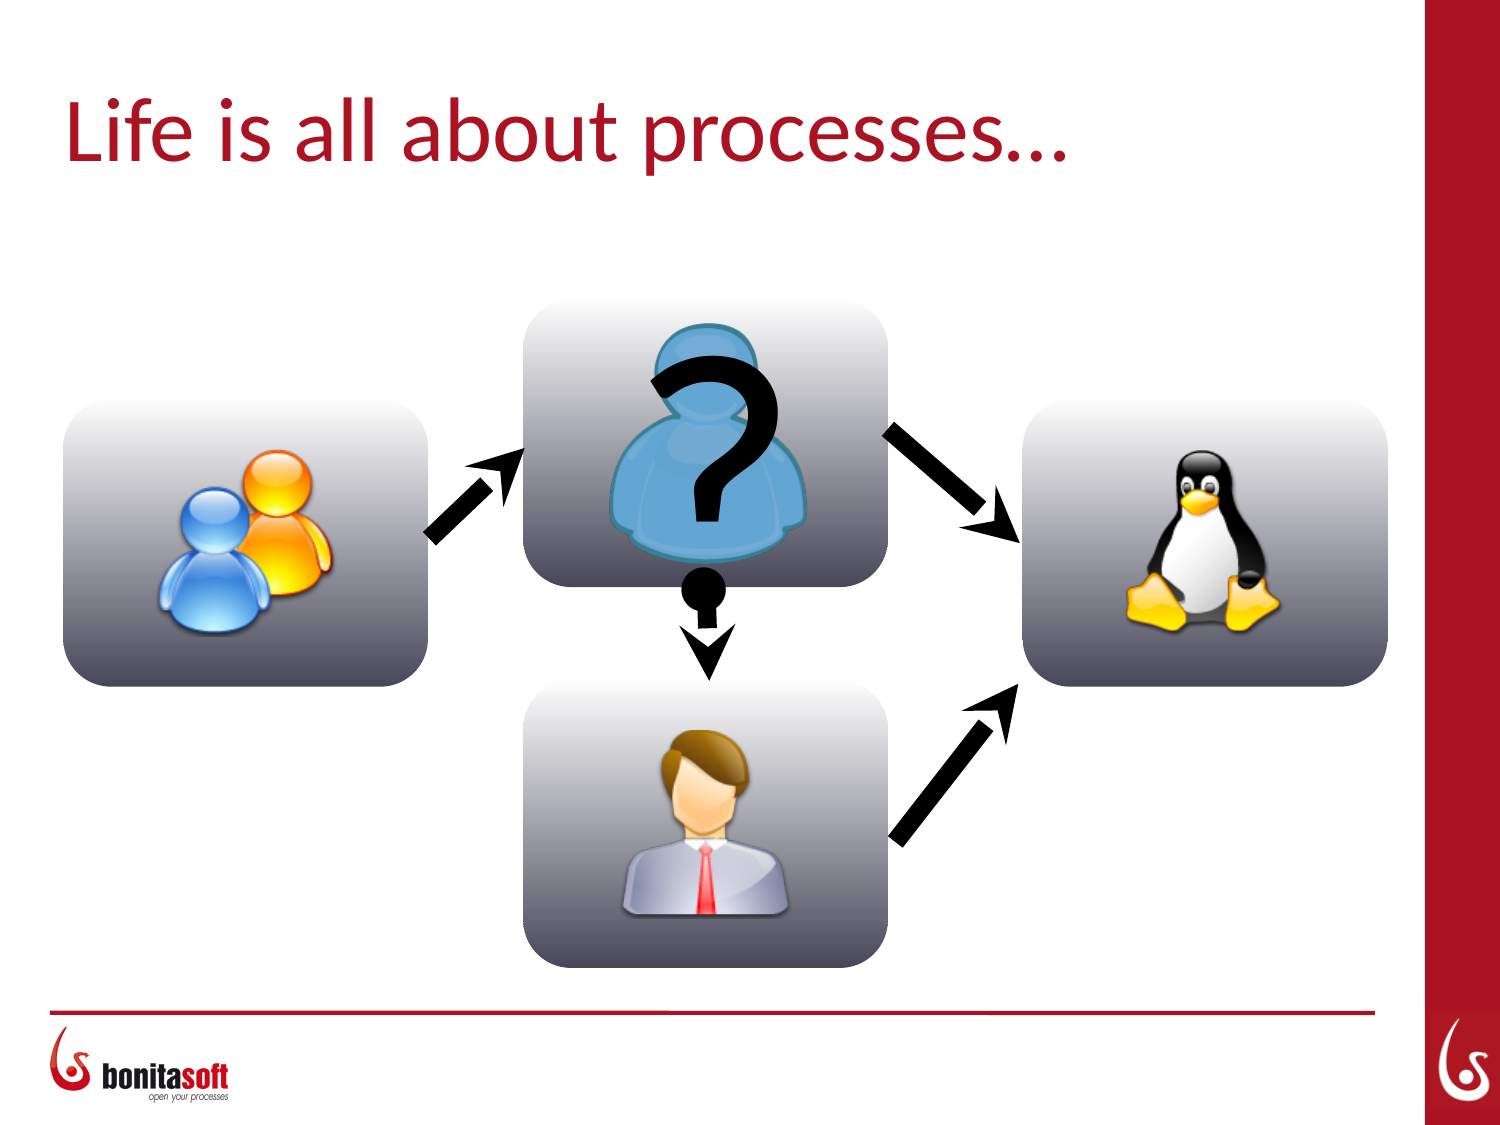

# Life is all about processes…
?